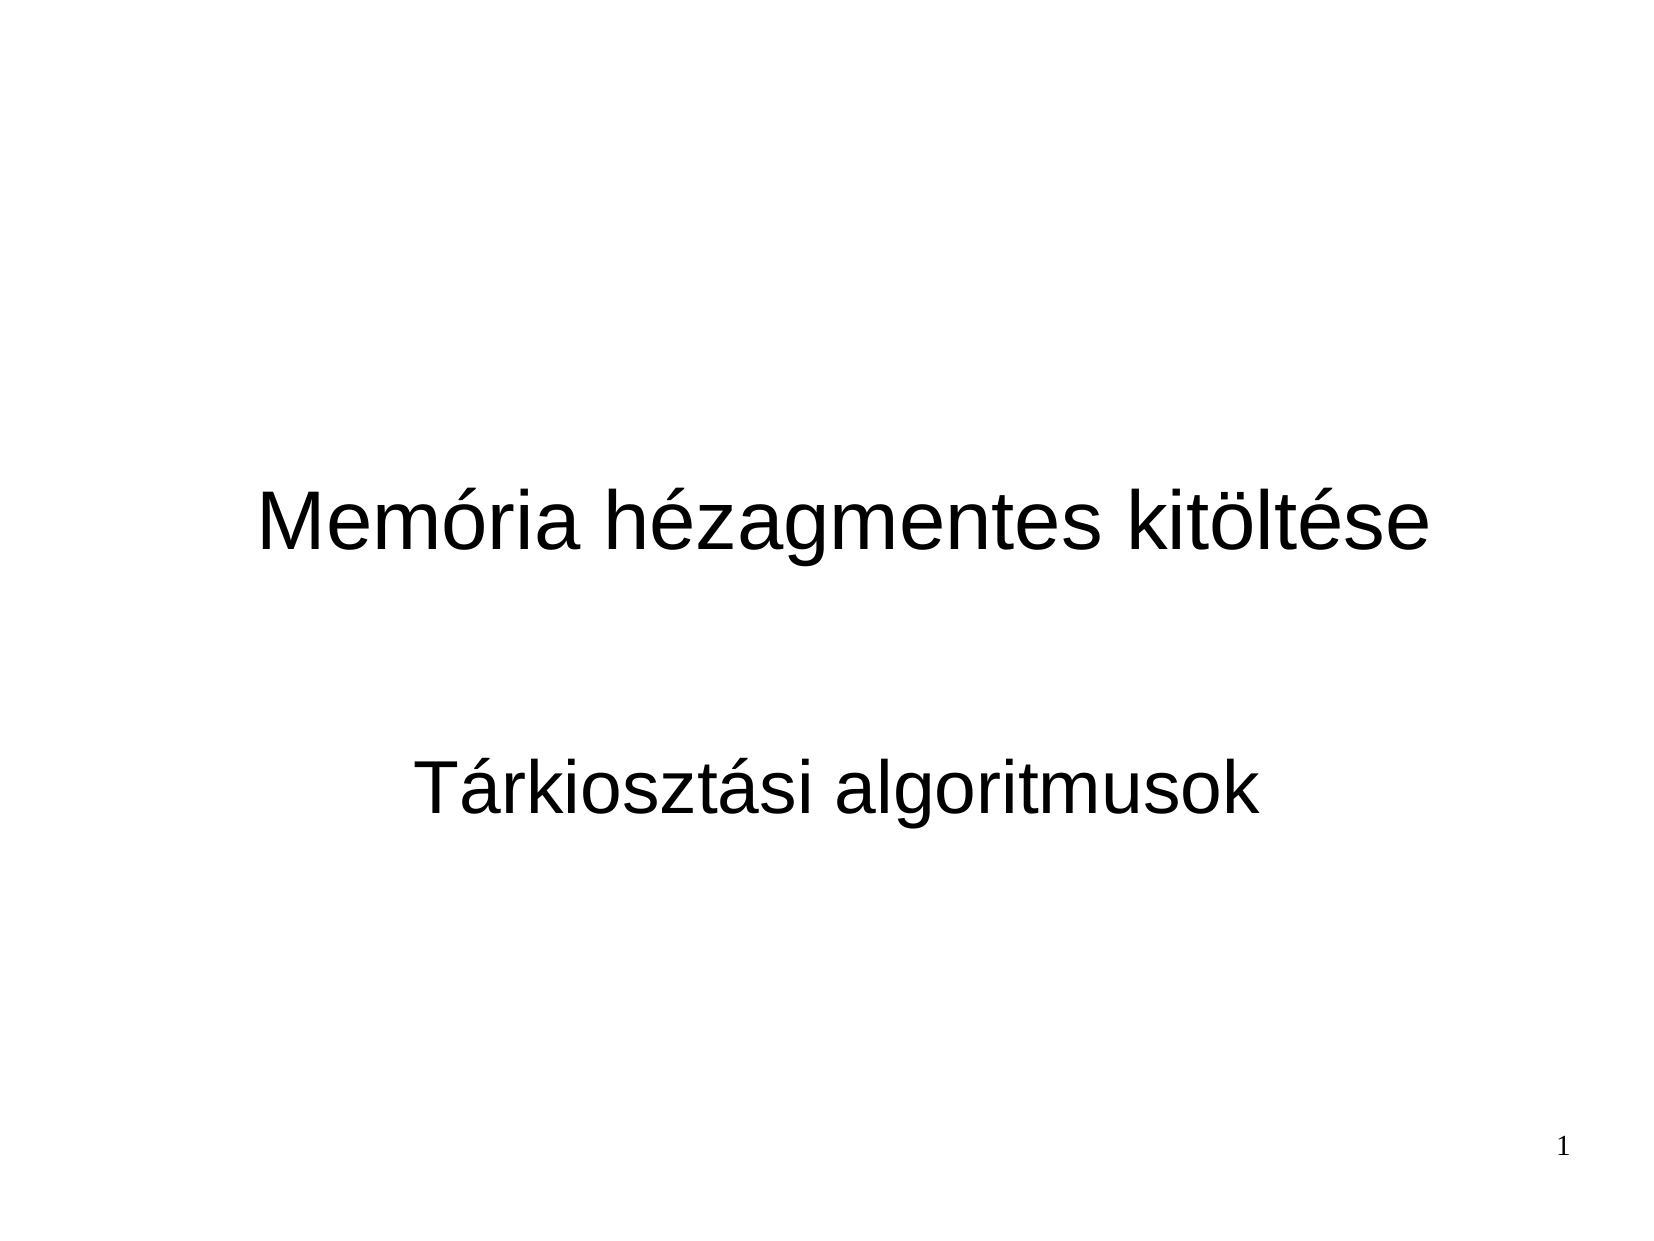

# Memória hézagmentes kitöltése
Tárkiosztási algoritmusok
1